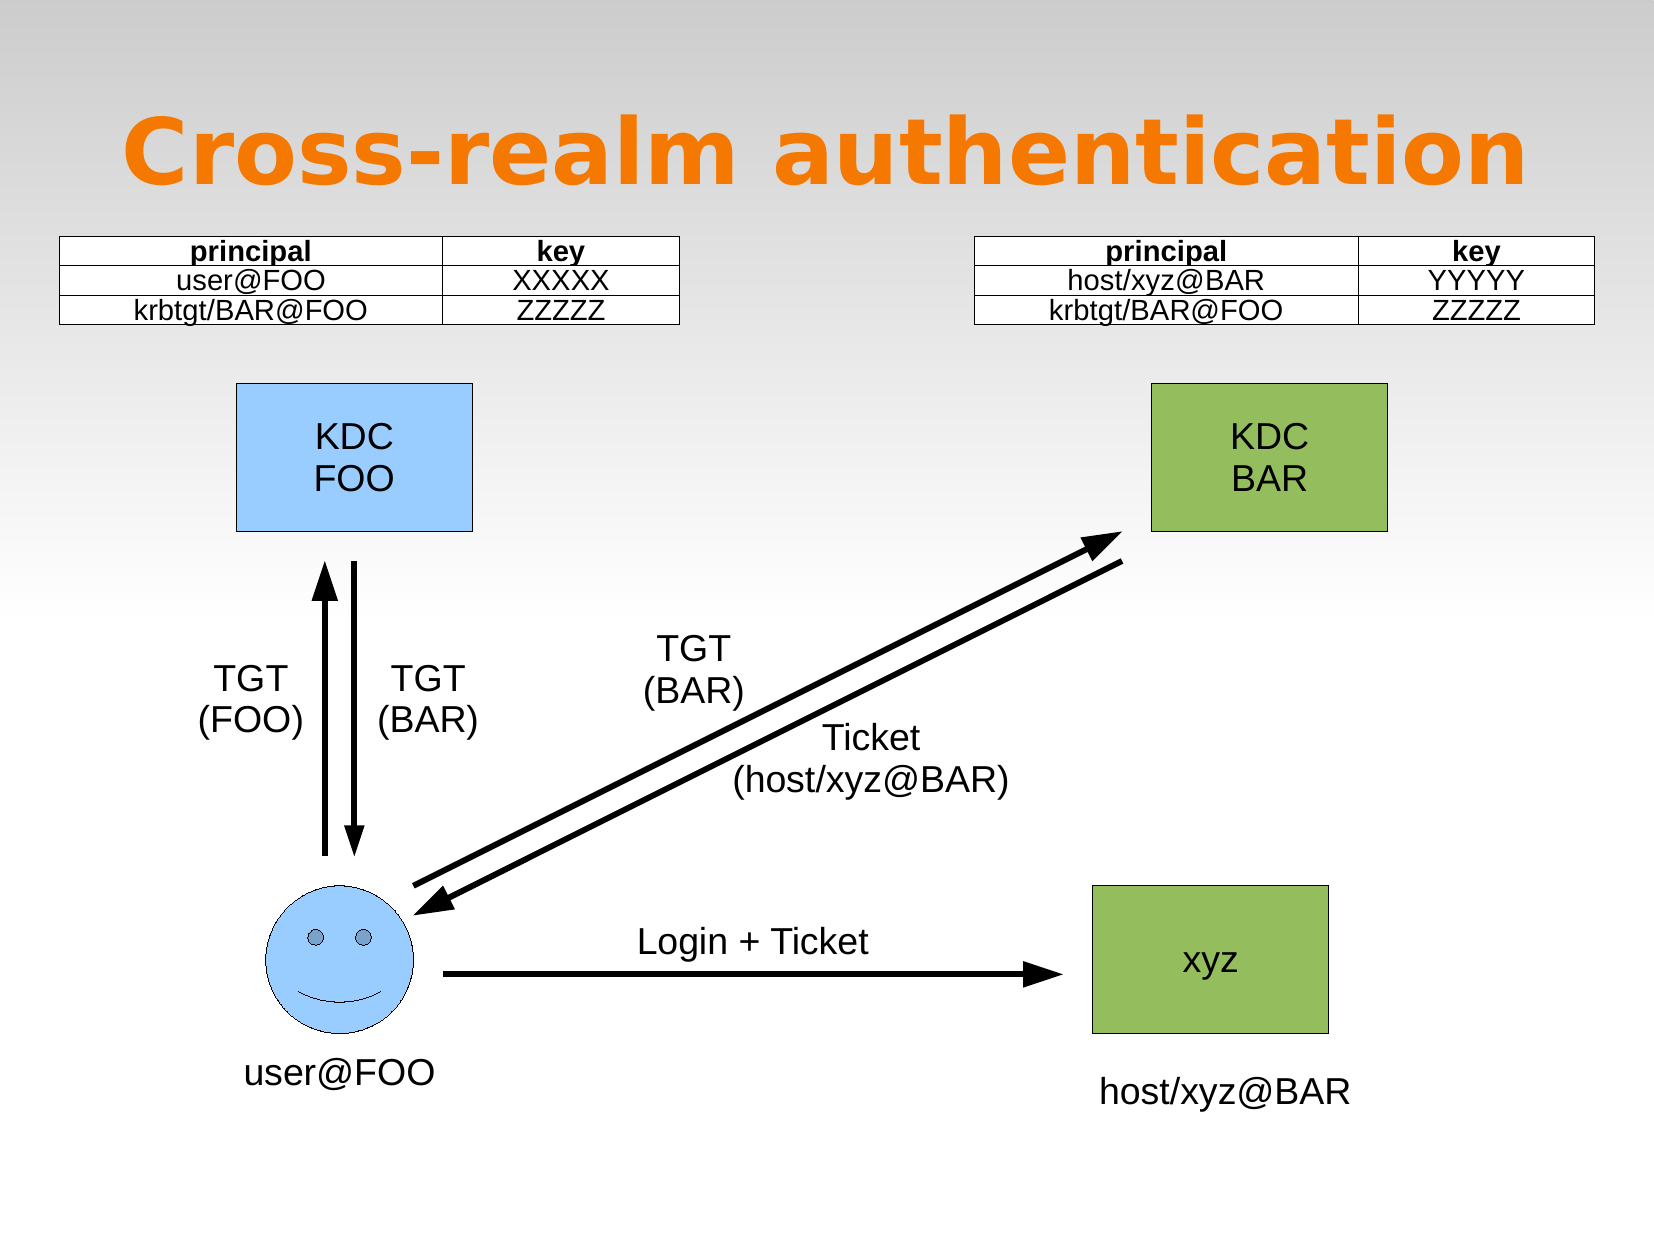

# Cross-realm authentication
principal
key
principal
key
user@FOO
XXXXX
host/xyz@BAR
YYYYY
krbtgt/BAR@FOO
ZZZZZ
krbtgt/BAR@FOO
ZZZZZ
KDC
FOO
KDC
BAR
TGT
(BAR)
TGT
(FOO)
TGT
(BAR)
Ticket (host/xyz@BAR)
xyz
Login + Ticket
user@FOO
host/xyz@BAR